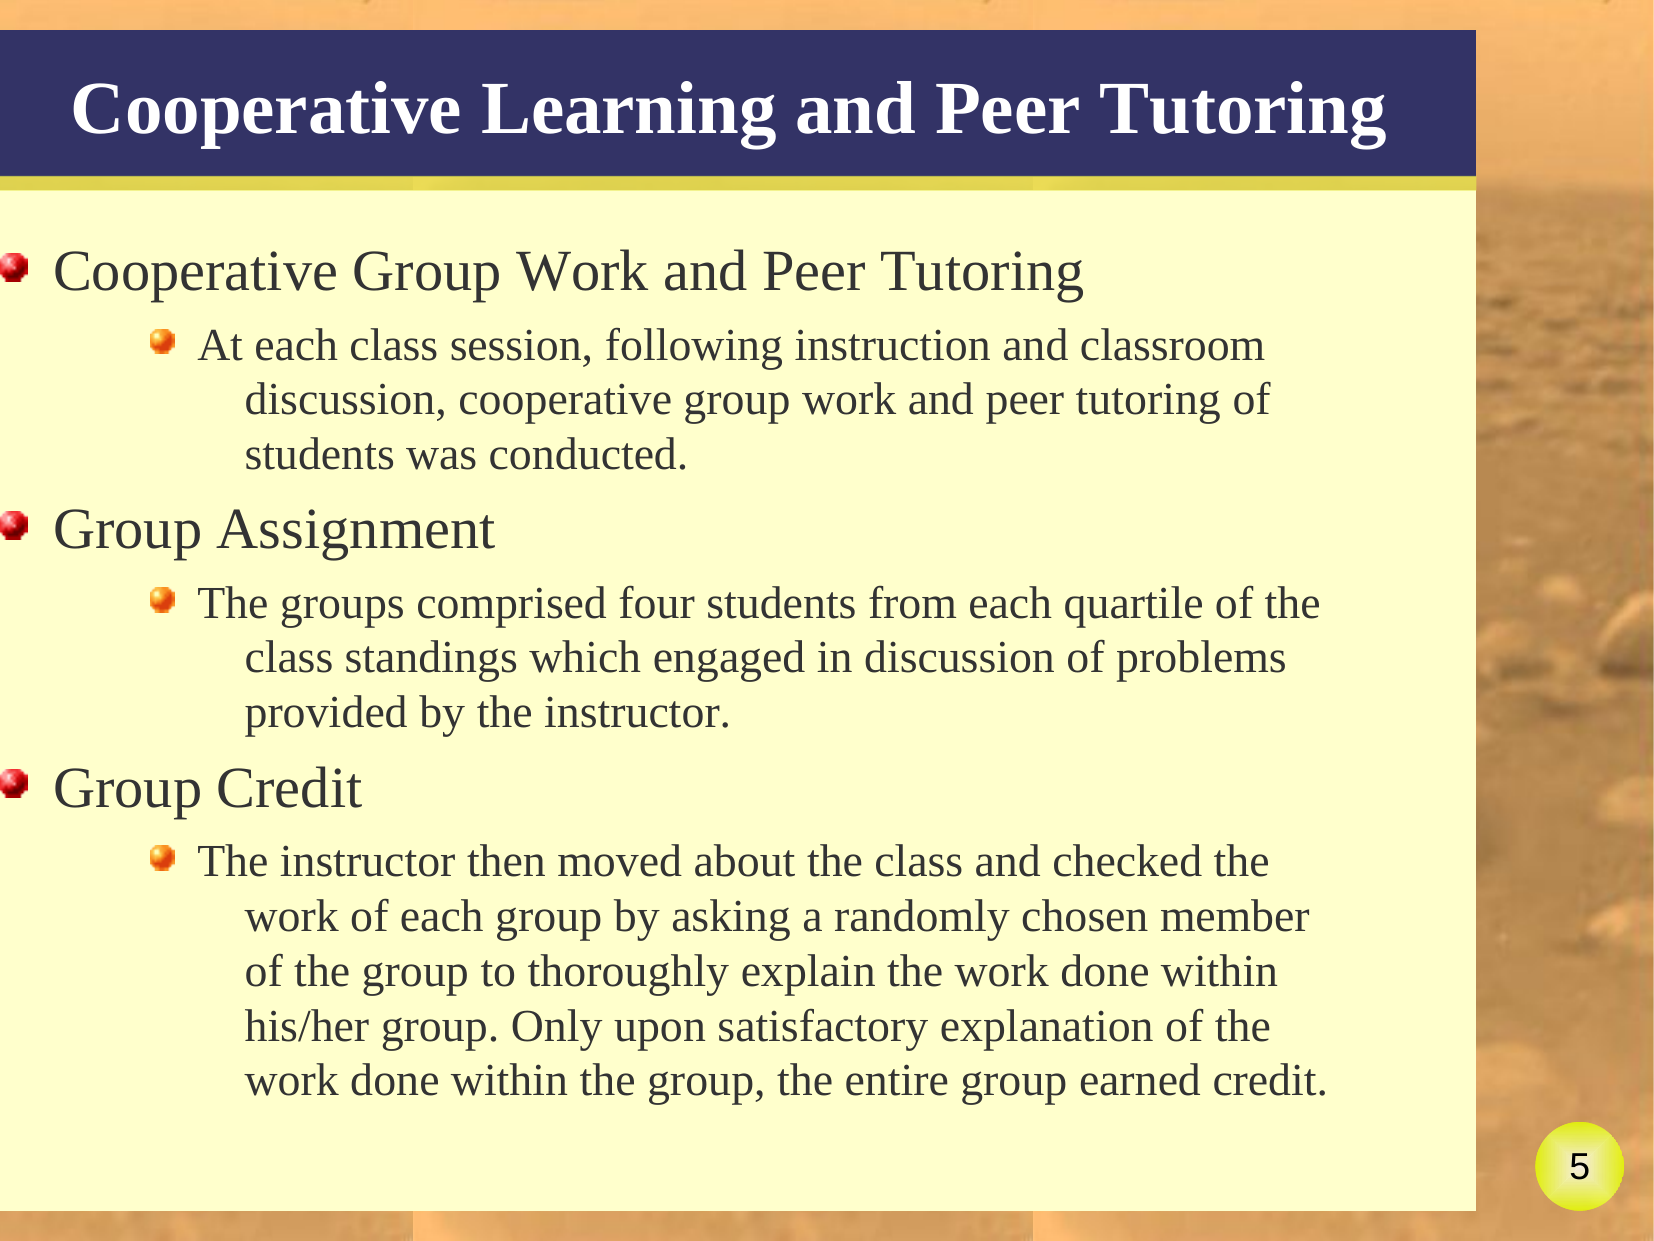

# Cooperative Learning and Peer Tutoring
Cooperative Group Work and Peer Tutoring
At each class session, following instruction and classroom discussion, cooperative group work and peer tutoring of students was conducted.
Group Assignment
The groups comprised four students from each quartile of the class standings which engaged in discussion of problems provided by the instructor.
Group Credit
The instructor then moved about the class and checked the work of each group by asking a randomly chosen member of the group to thoroughly explain the work done within his/her group. Only upon satisfactory explanation of the work done within the group, the entire group earned credit.